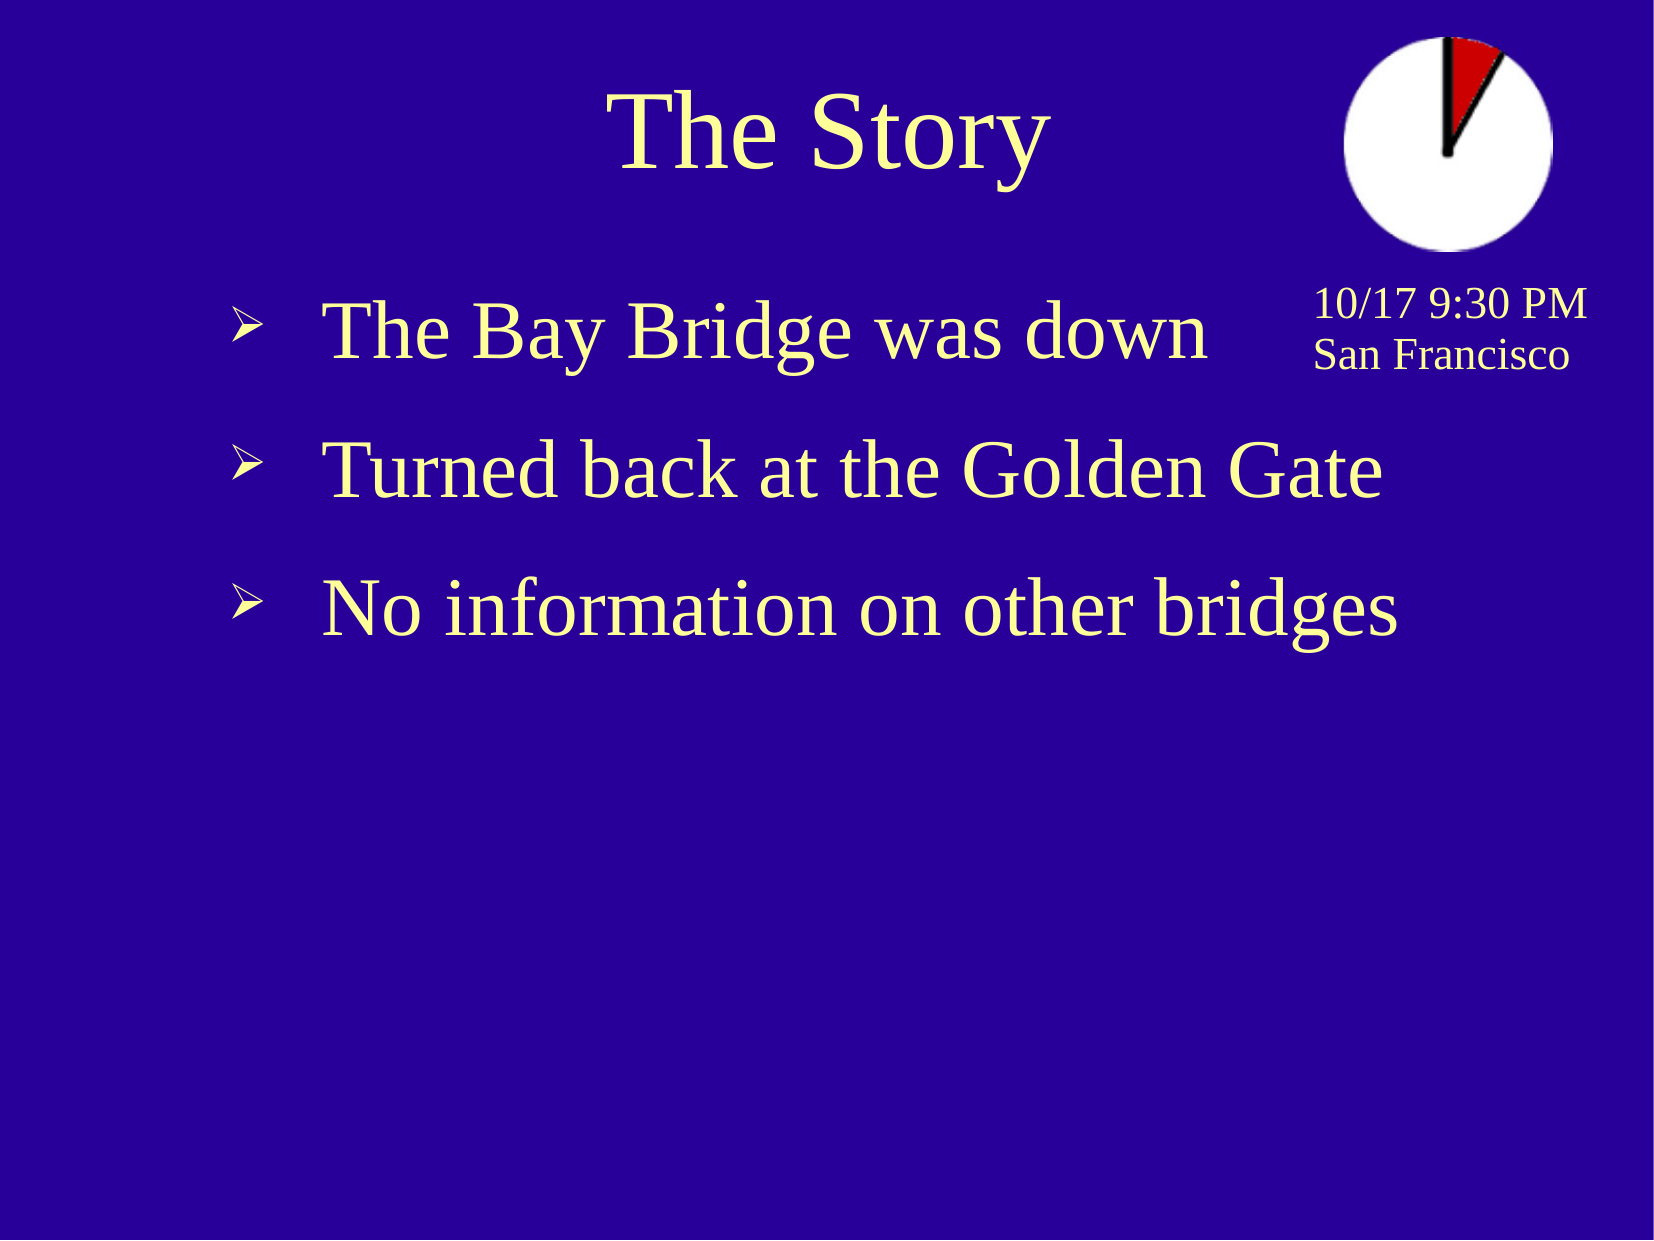

# The Story
10/17 9:30 PM San Francisco
The Bay Bridge was down
Turned back at the Golden Gate
No information on other bridges